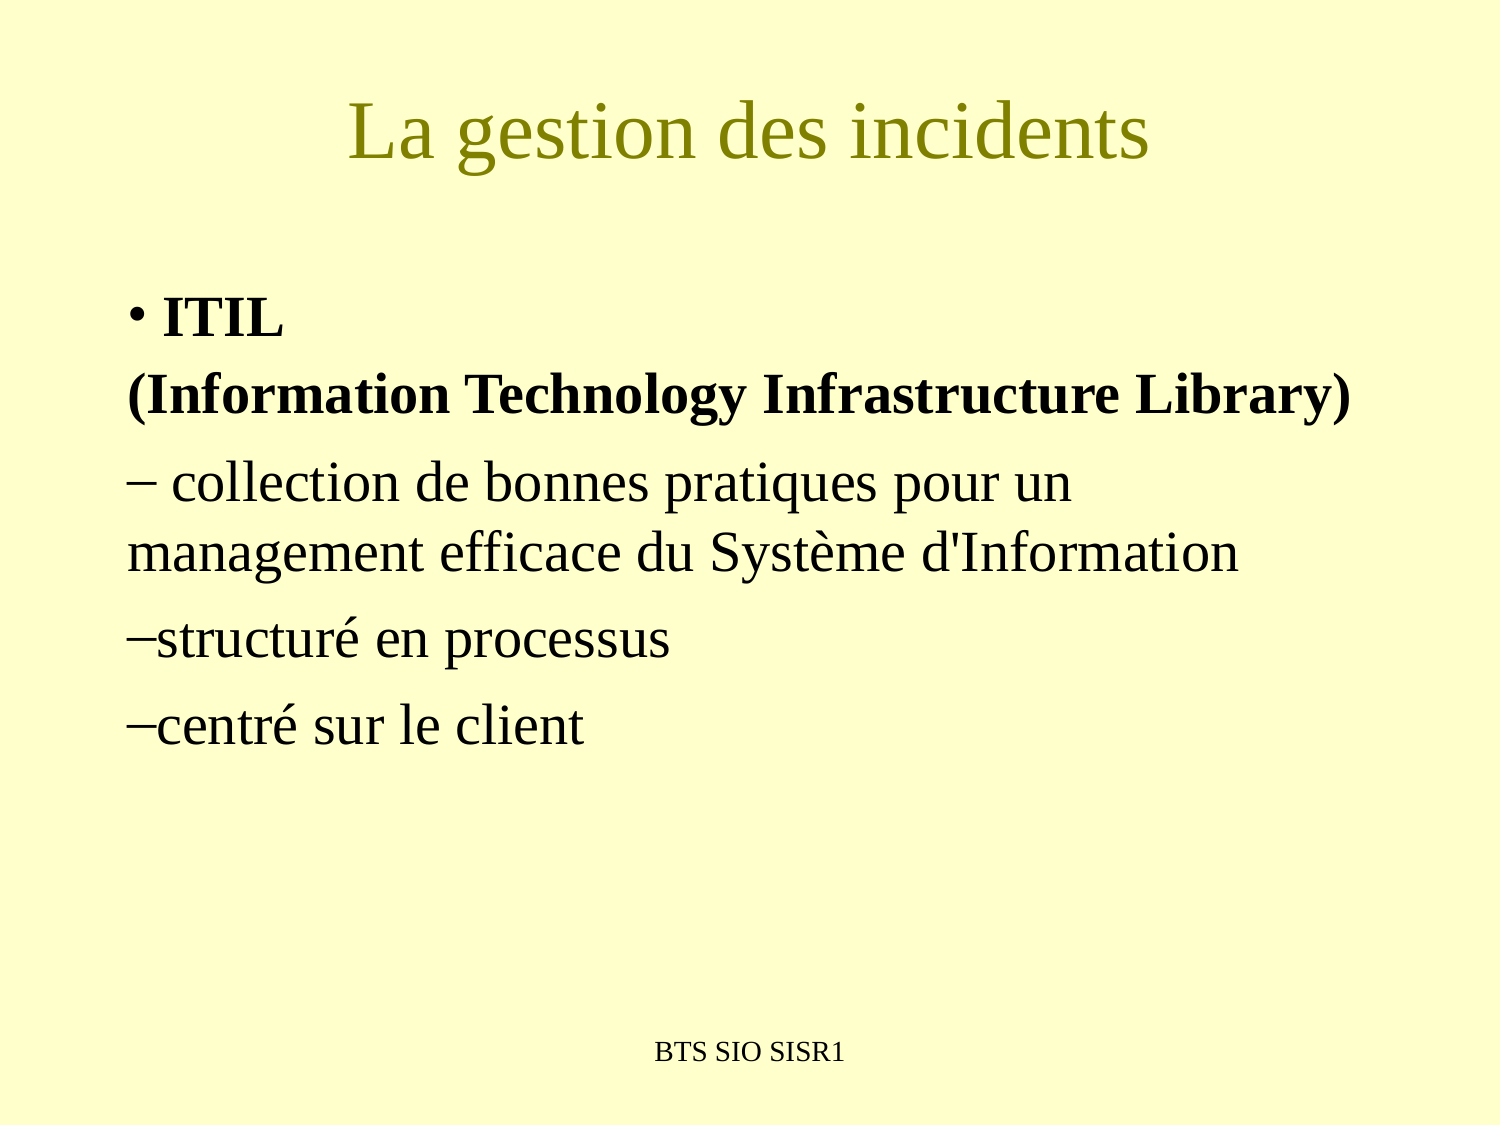

# ITIL
(Information Technology Infrastructure Library)
 collection de bonnes pratiques pour un management efficace du Système d'Information
structuré en processus
centré sur le client
BTS SIO SISR1